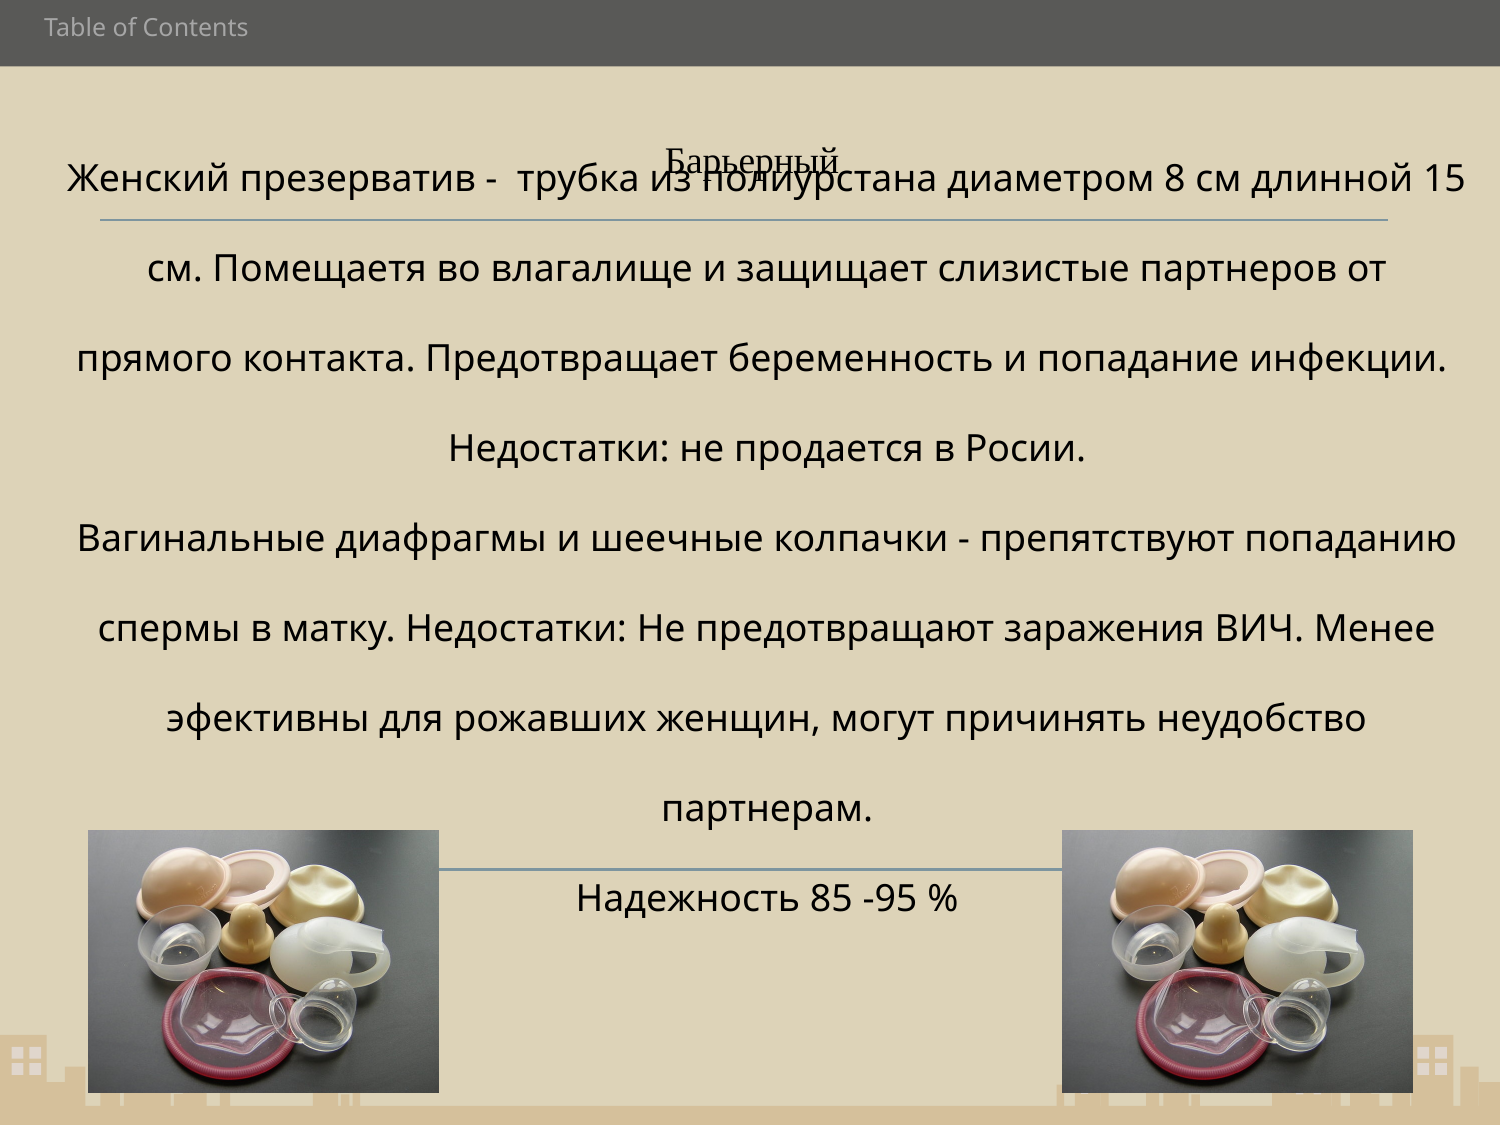

# Table of Contents
Женский презерватив - трубка из полиурстана диаметром 8 см длинной 15 см. Помещаетя во влагалище и защищает слизистые партнеров от прямого контакта. Предотвращает беременность и попадание инфекции.
Недостатки: не продается в Росии.
Вагинальные диафрагмы и шеечные колпачки - препятствуют попаданию спермы в матку. Недостатки: Не предотвращают заражения ВИЧ. Менее эфективны для рожавших женщин, могут причинять неудобство партнерам.
Надежность 85 -95 %
 Барьерный